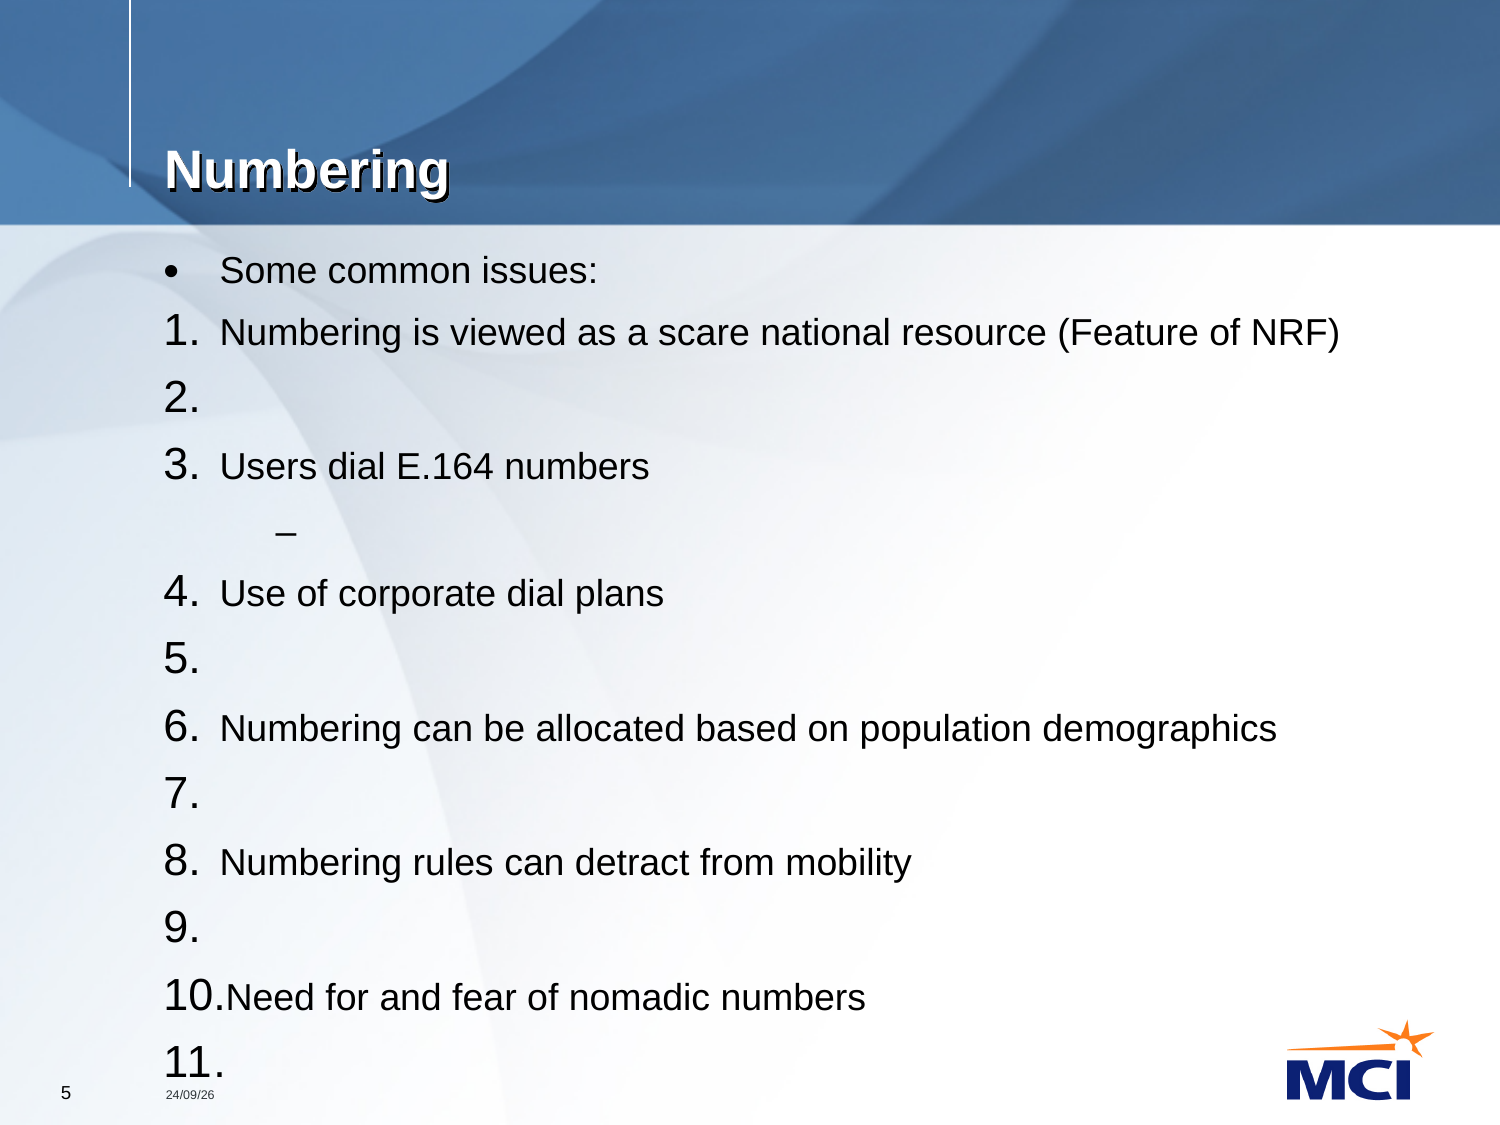

# Numbering
Some common issues:
Numbering is viewed as a scare national resource (Feature of NRF)
Users dial E.164 numbers
Use of corporate dial plans
Numbering can be allocated based on population demographics
Numbering rules can detract from mobility
Need for and fear of nomadic numbers